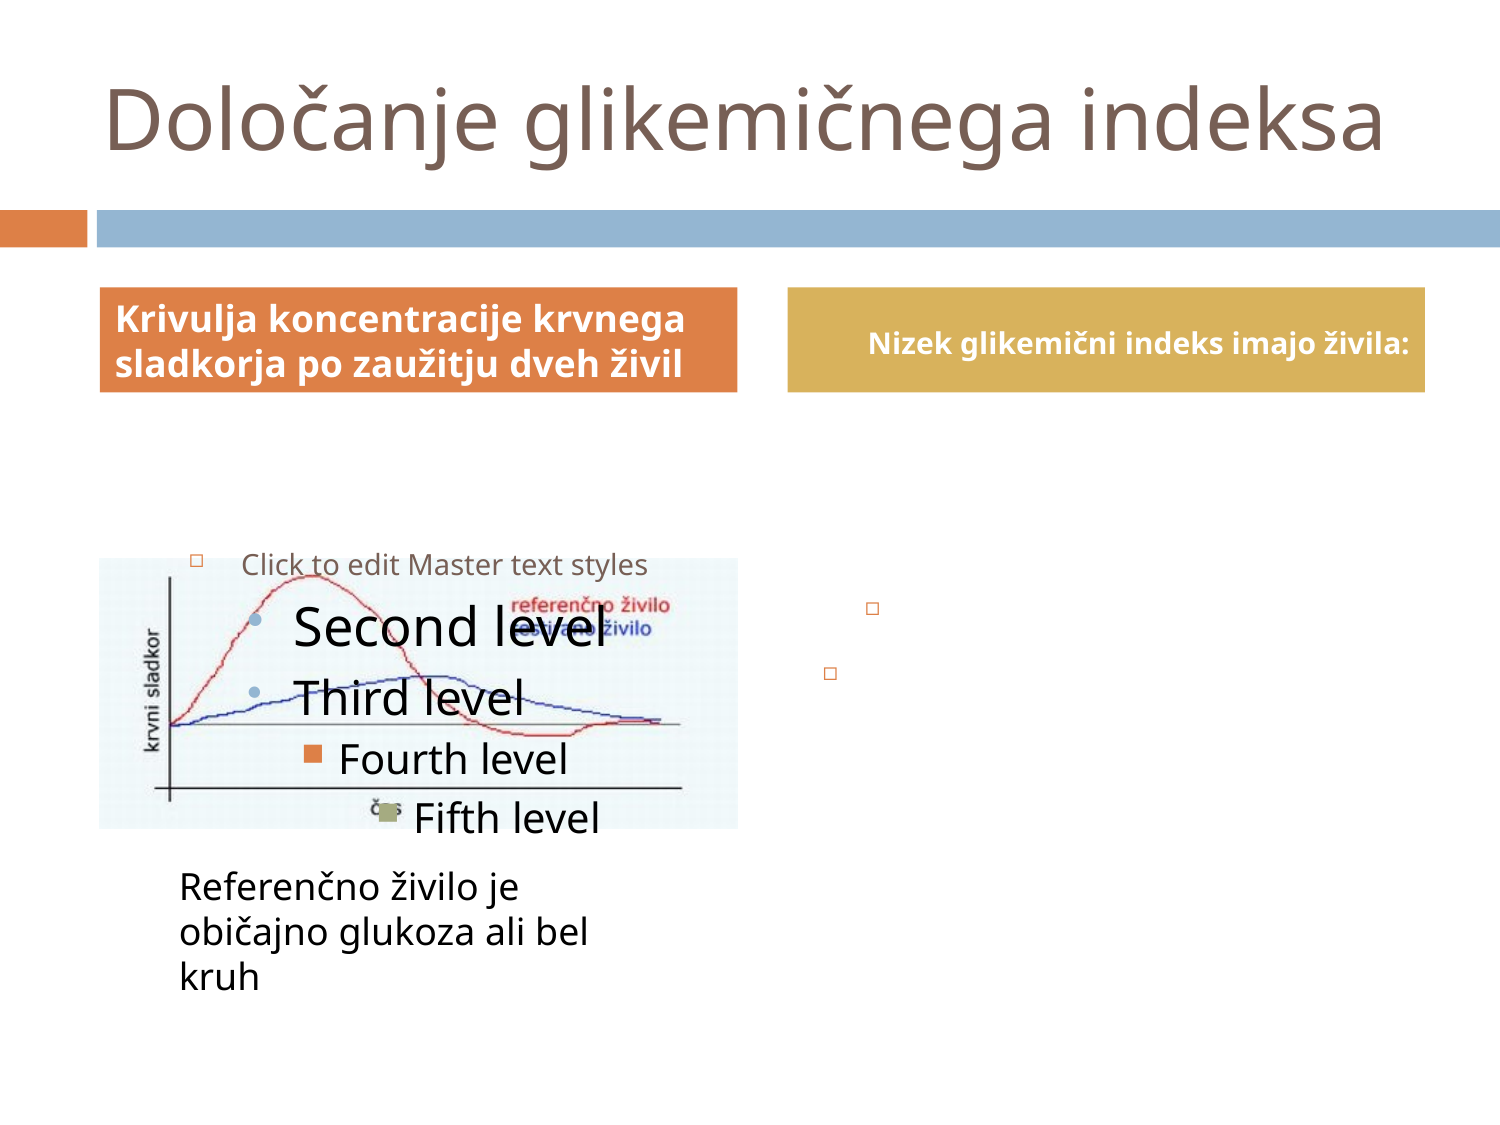

# Določanje glikemičnega indeksa
Krivulja koncentracije krvnega sladkorja po zaužitju dveh živil
Nizek glikemični indeks imajo živila:
ki vsebujejo veliko vlaknin in
ki imajo škrob v taki obliki, da traja prebava dlje časa.
Click to edit Master text styles
Second level
Third level
Fourth level
Fifth level
Referenčno živilo je običajno glukoza ali bel kruh